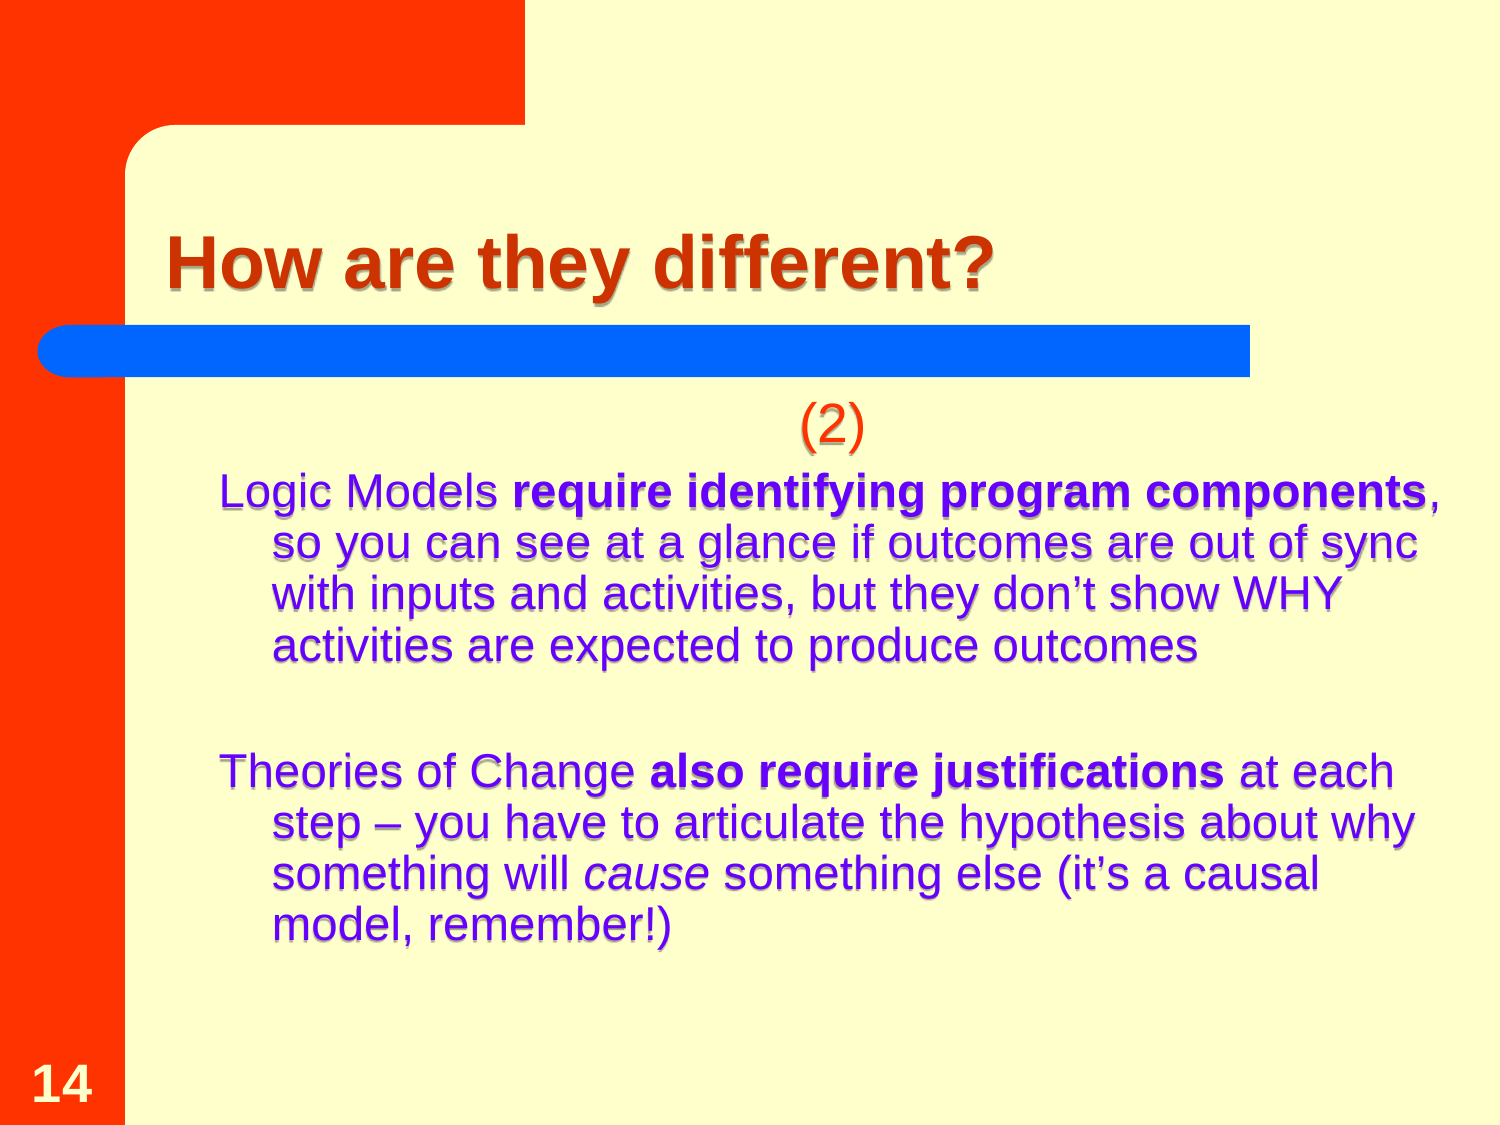

# How are they different?
(2)
Logic Models require identifying program components, so you can see at a glance if outcomes are out of sync with inputs and activities, but they don’t show WHY activities are expected to produce outcomes
Theories of Change also require justifications at each step – you have to articulate the hypothesis about why something will cause something else (it’s a causal model, remember!)